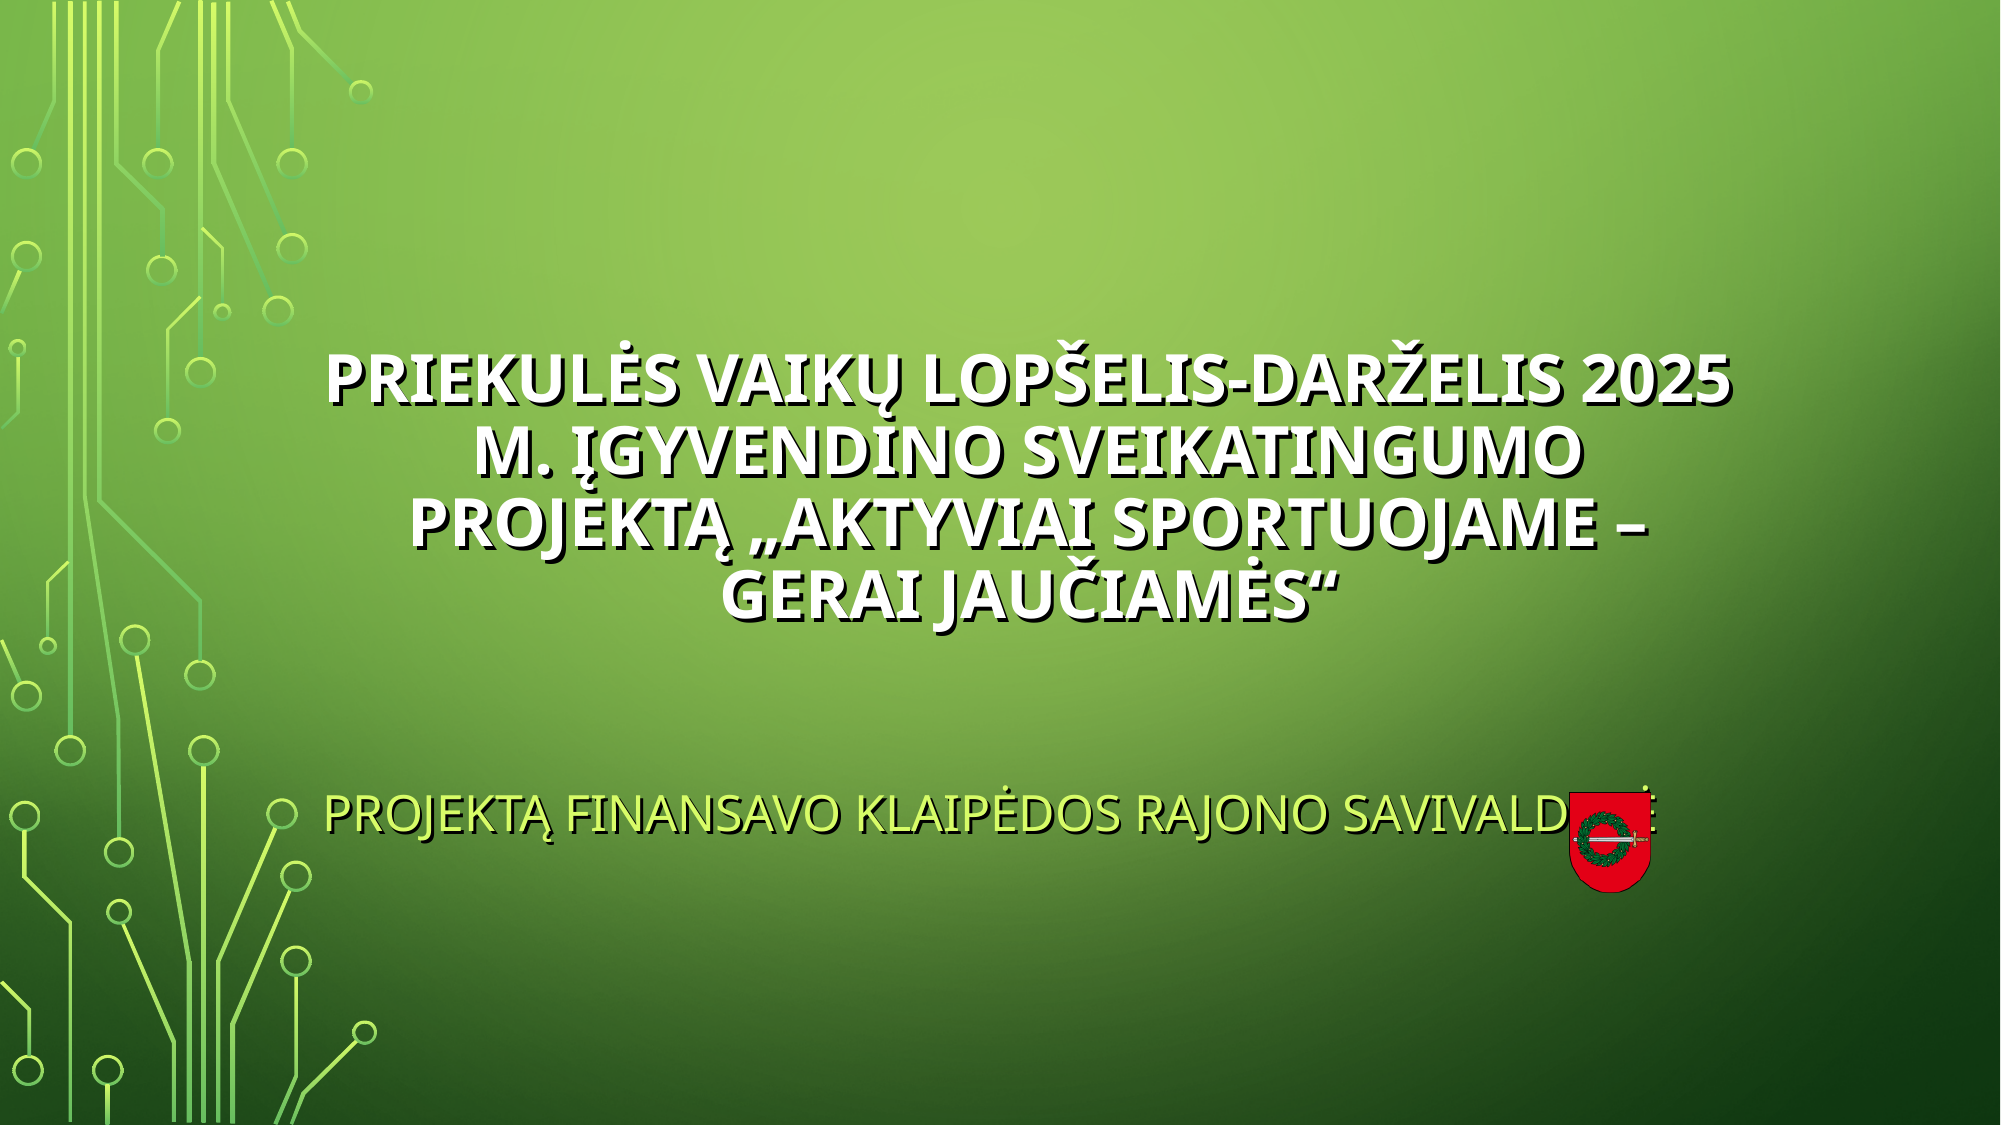

# PRIEKULĖS VAIKŲ LOPŠELIS-DARŽELIS 2025 M. ĮGYVENDINO SVEIKATINGUMO PROJEKTĄ „Aktyviai sportuojame – gerai jaučiamės“
PROJEKTĄ FINANSAVO KLAIPĖDOS RAJONO SAVIVALDYBĖ